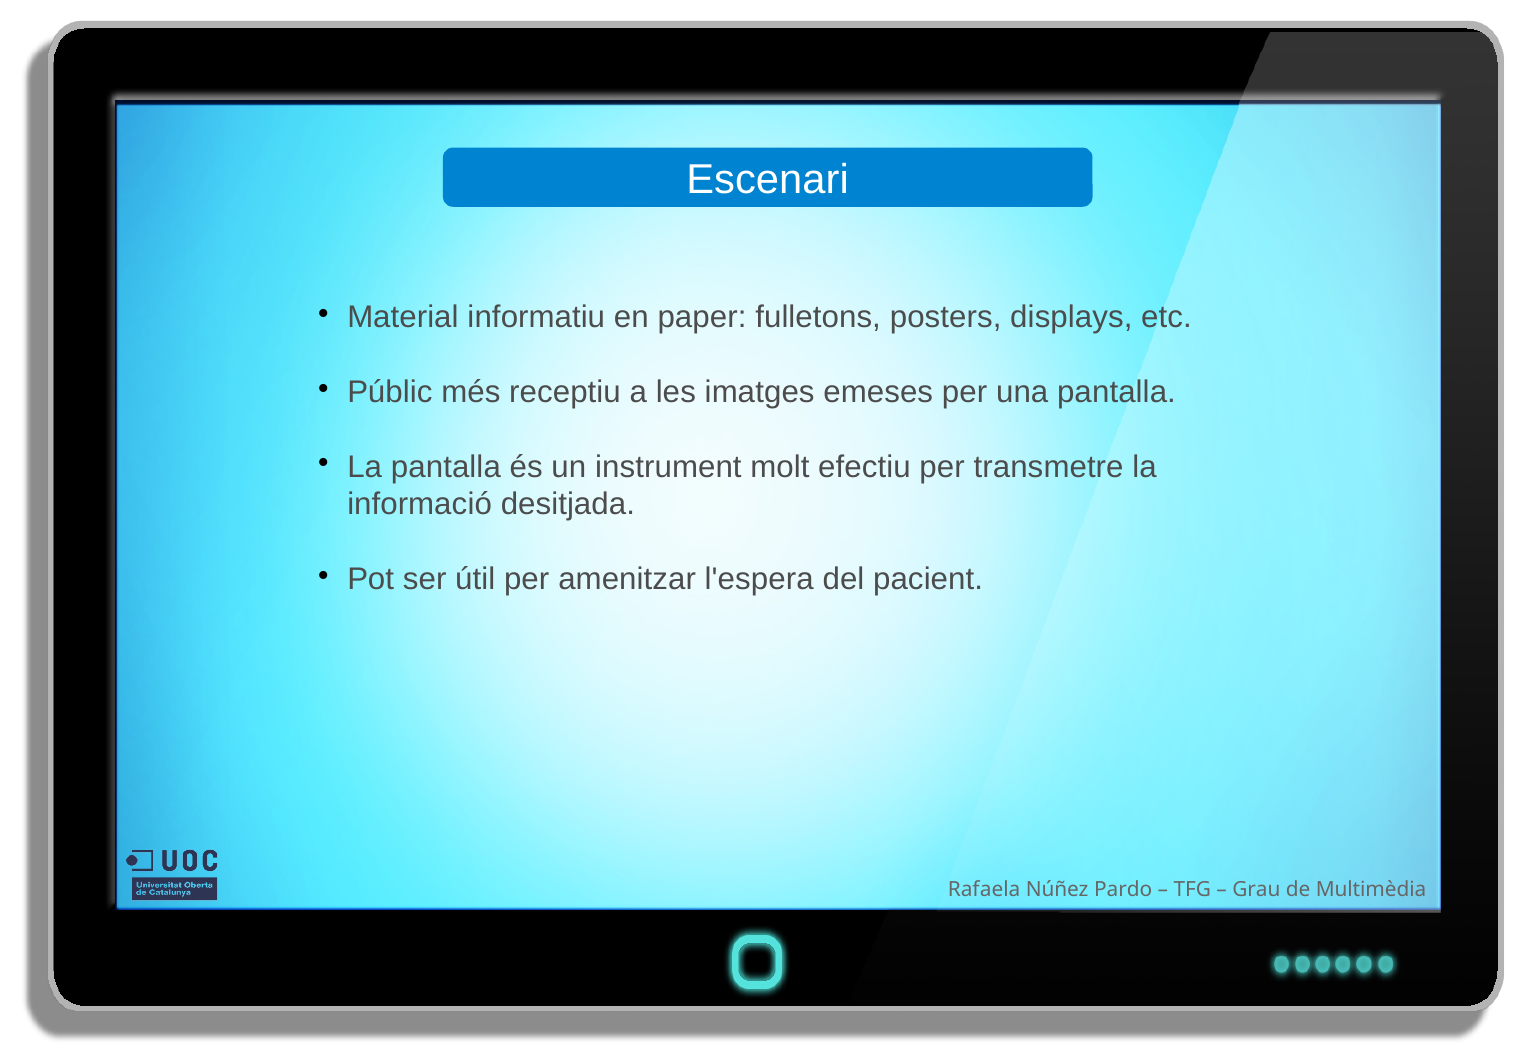

Escenari
Material informatiu en paper: fulletons, posters, displays, etc.
Públic més receptiu a les imatges emeses per una pantalla.
La pantalla és un instrument molt efectiu per transmetre la informació desitjada.
Pot ser útil per amenitzar l'espera del pacient.
Rafaela Núñez Pardo – TFG – Grau de Multimèdia